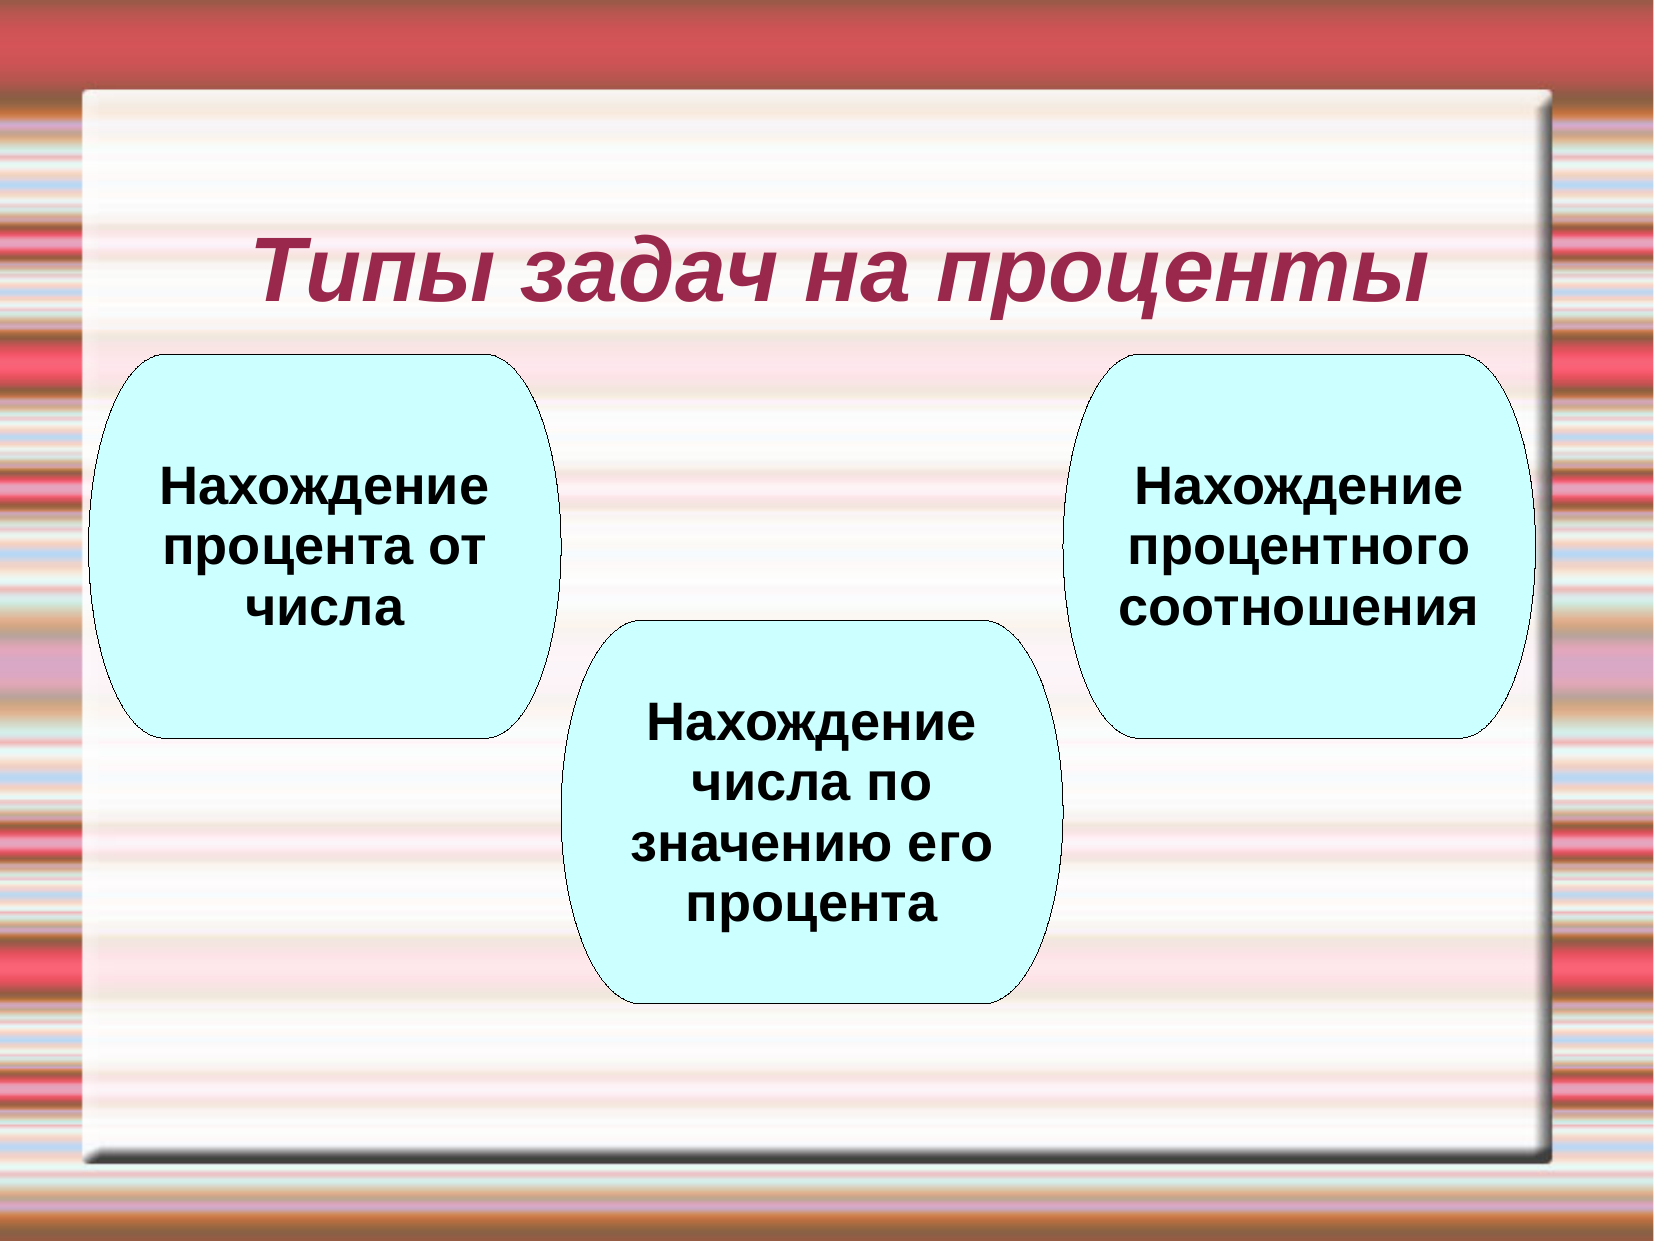

# Типы задач на проценты
Нахождение процента от числа
Нахождение процентного соотношения
Нахождение числа по значению его процента